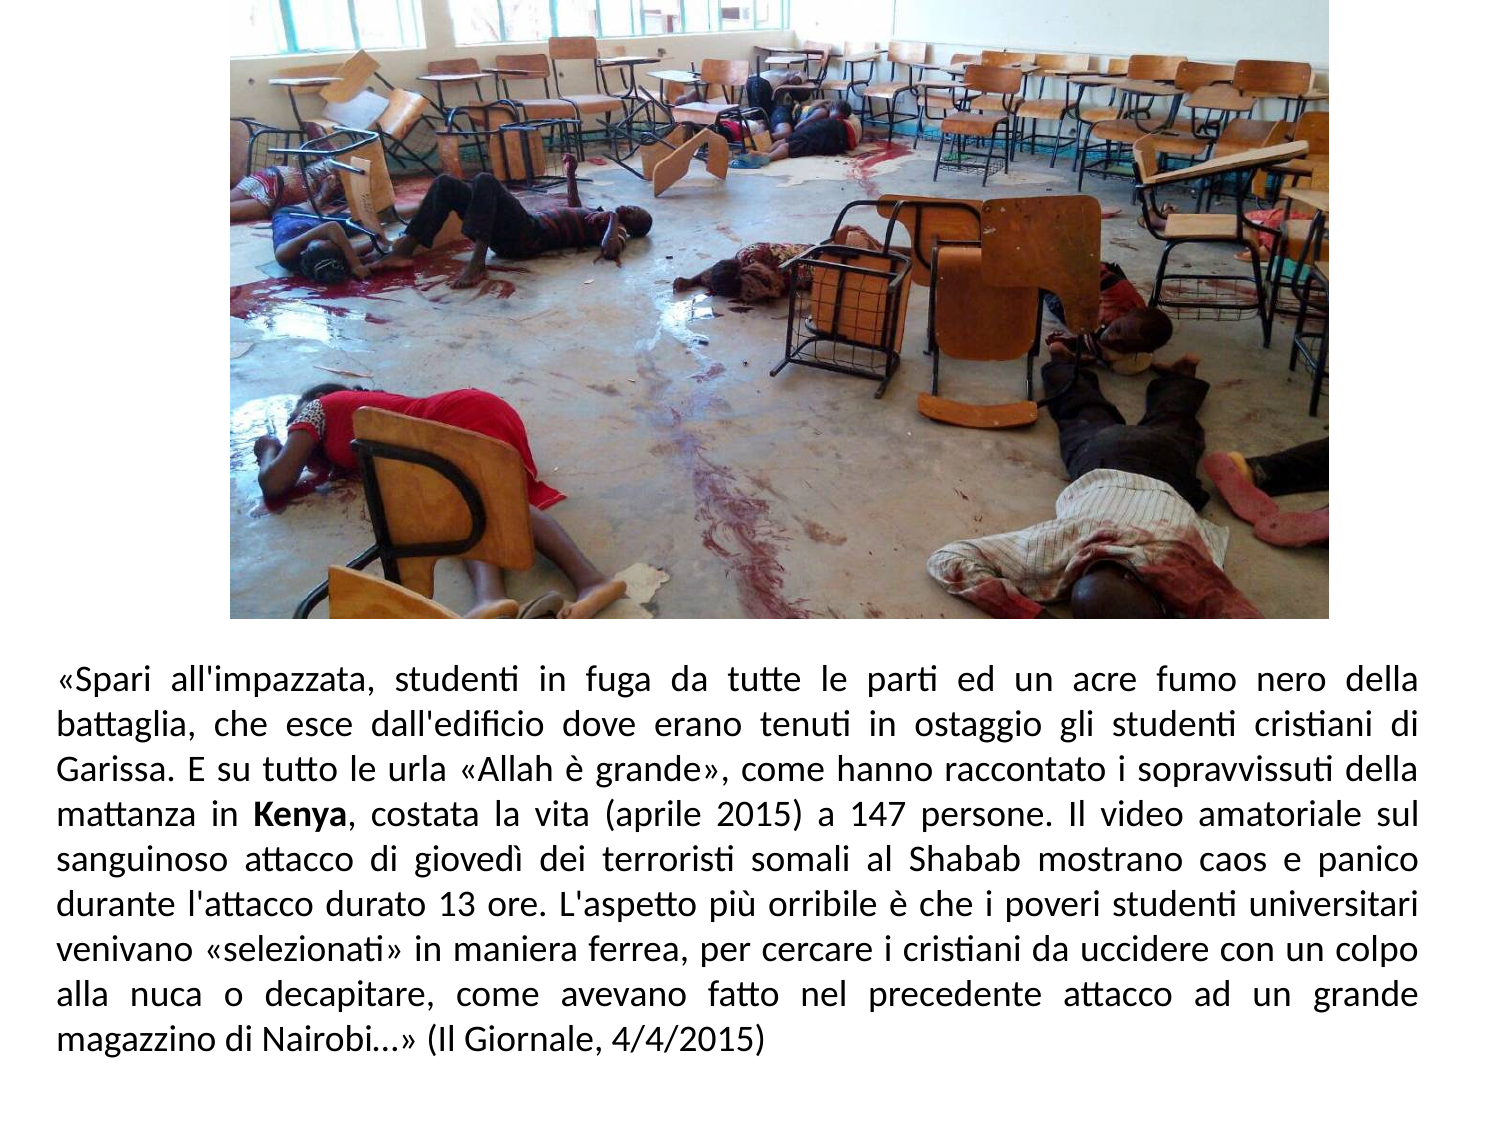

«Spari all'impazzata, studenti in fuga da tutte le parti ed un acre fumo nero della battaglia, che esce dall'edificio dove erano tenuti in ostaggio gli studenti cristiani di Garissa. E su tutto le urla «Allah è grande», come hanno raccontato i sopravvissuti della mattanza in Kenya, costata la vita (aprile 2015) a 147 persone. Il video amatoriale sul sanguinoso attacco di giovedì dei terroristi somali al Shabab mostrano caos e panico durante l'attacco durato 13 ore. L'aspetto più orribile è che i poveri studenti universitari venivano «selezionati» in maniera ferrea, per cercare i cristiani da uccidere con un colpo alla nuca o decapitare, come avevano fatto nel precedente attacco ad un grande magazzino di Nairobi…» (Il Giornale, 4/4/2015)